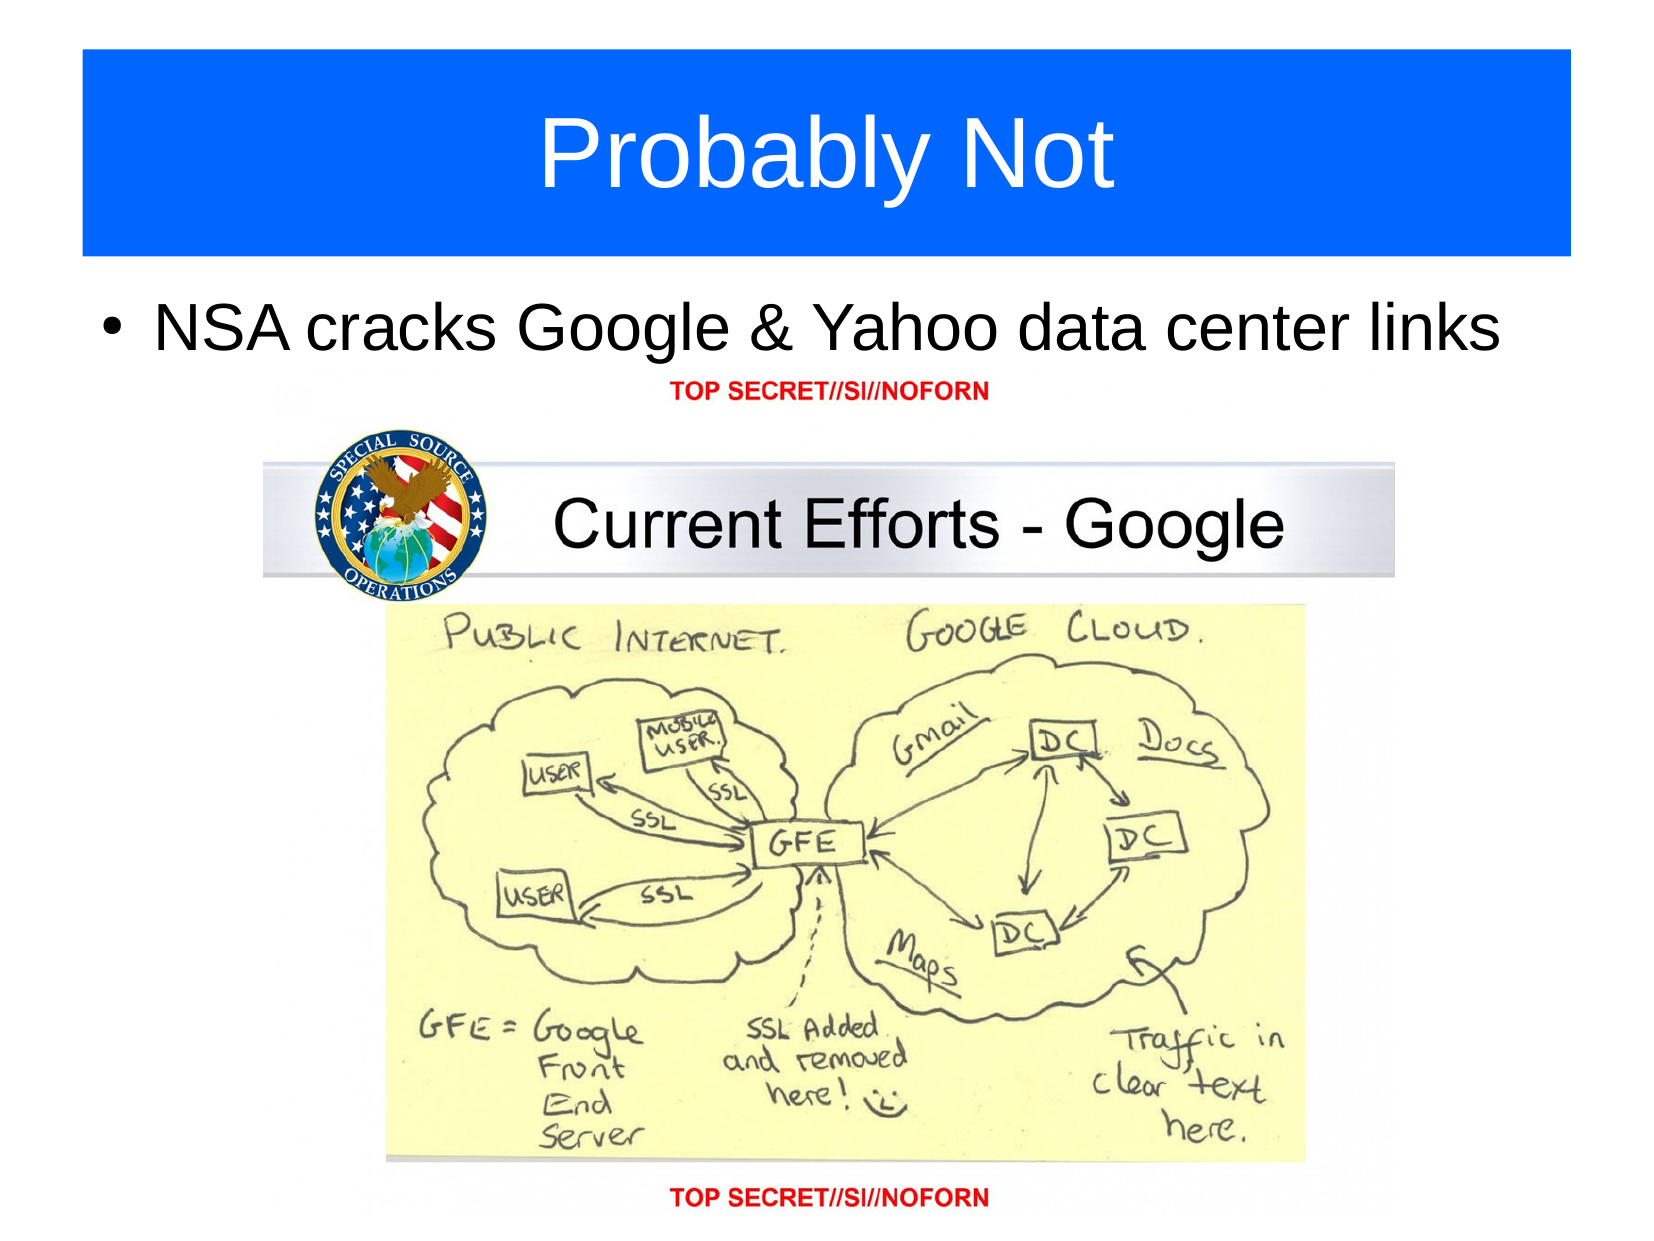

# Probably Not
NSA cracks Google & Yahoo data center links